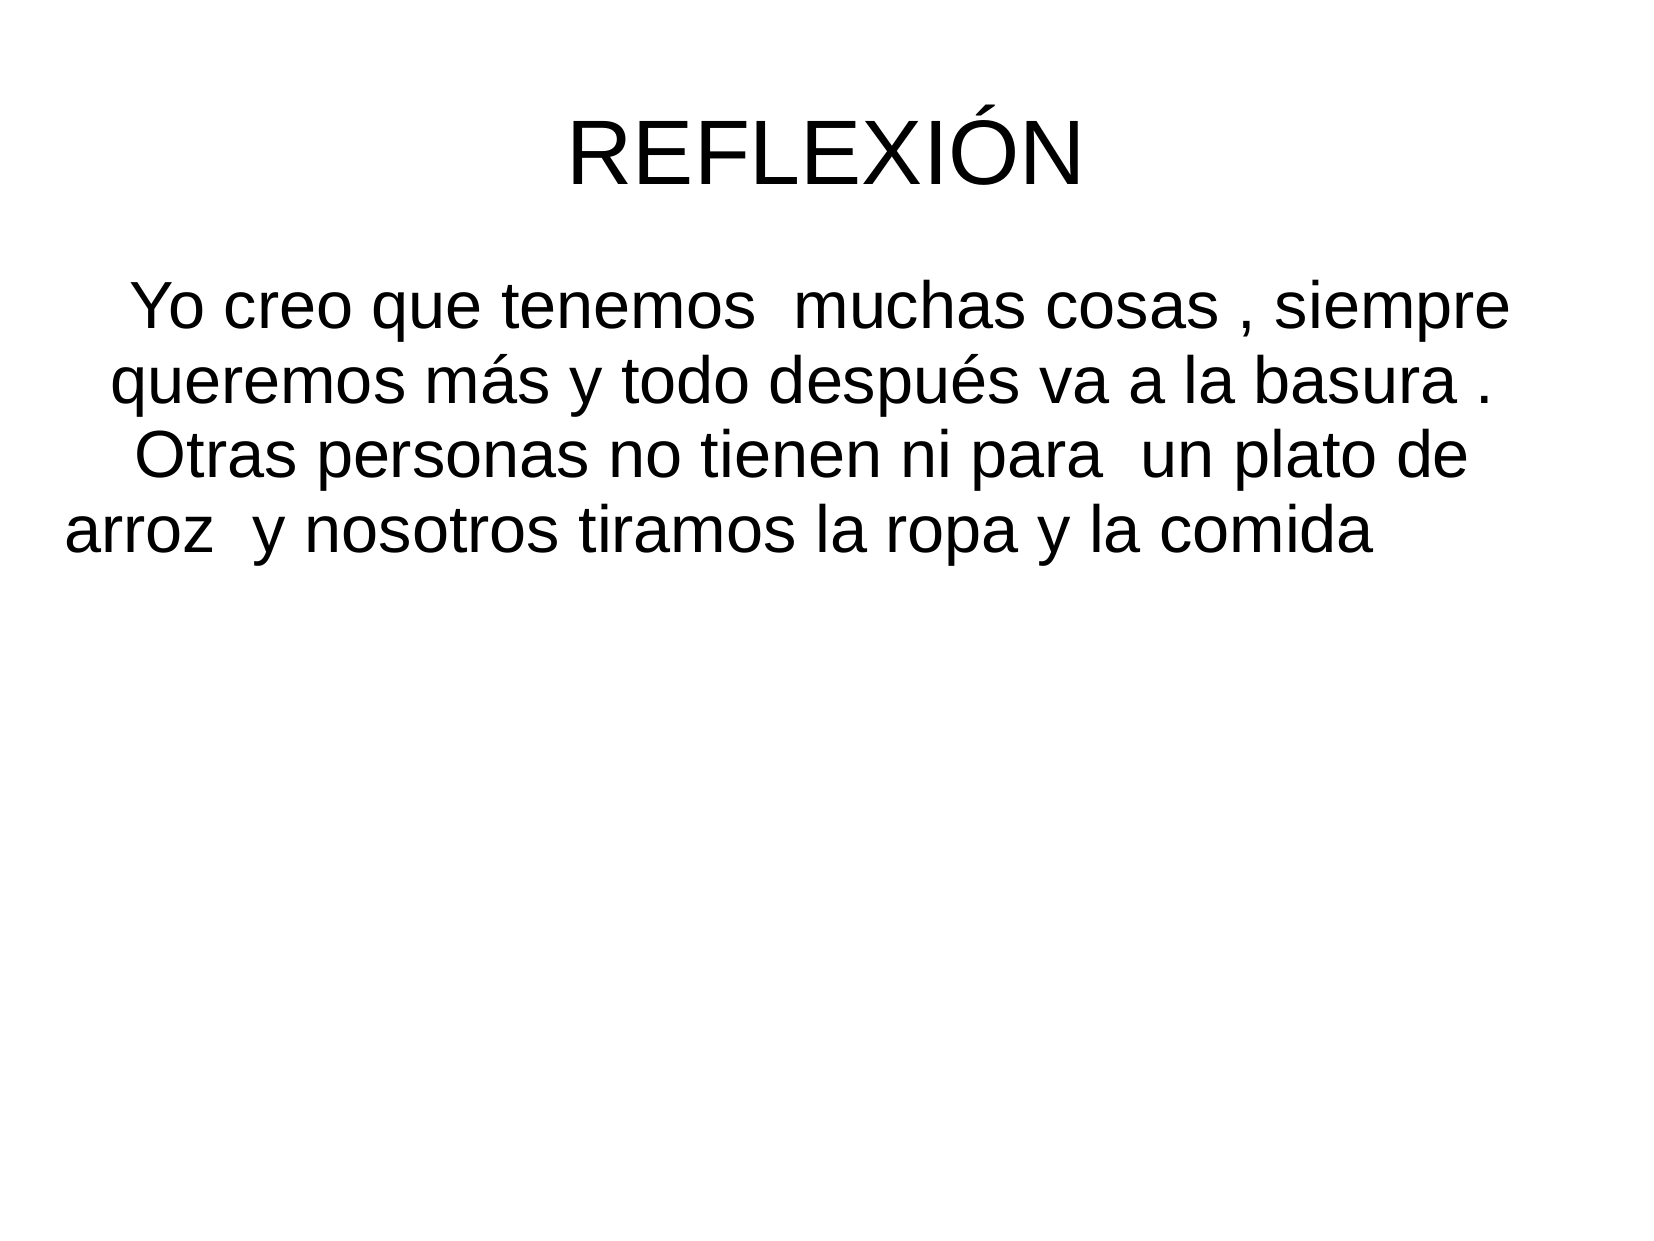

# REFLEXIÓN
 Yo creo que tenemos muchas cosas , siempre queremos más y todo después va a la basura . Otras personas no tienen ni para un plato de arroz y nosotros tiramos la ropa y la comida